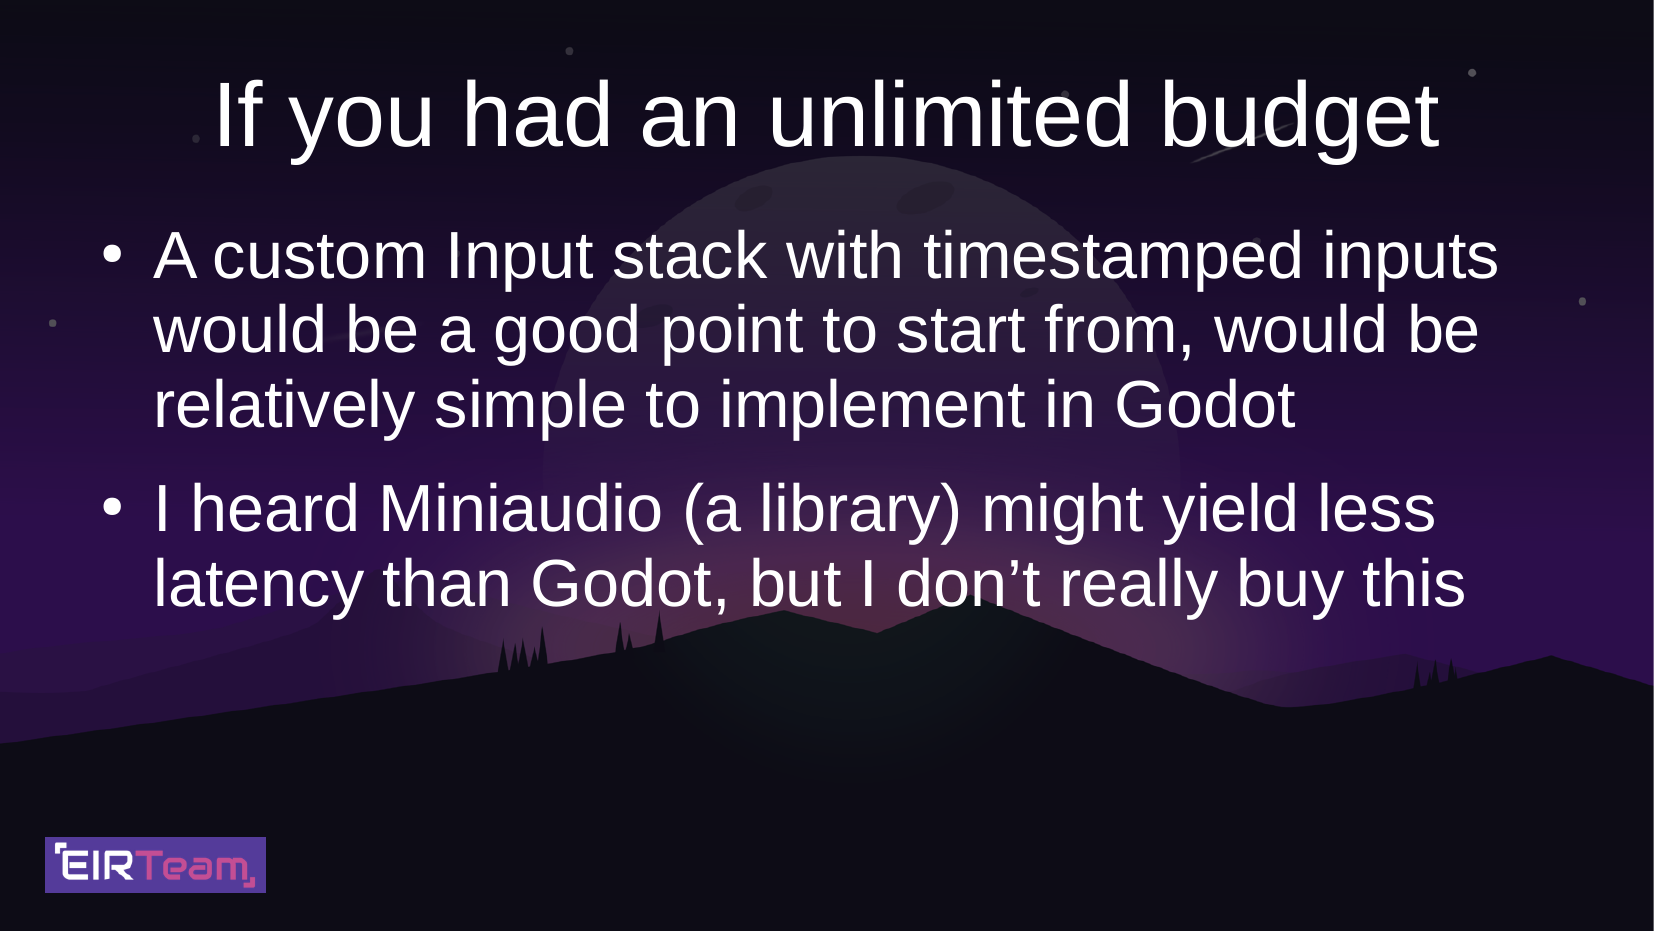

# If you had an unlimited budget
A custom Input stack with timestamped inputs would be a good point to start from, would be relatively simple to implement in Godot
I heard Miniaudio (a library) might yield less latency than Godot, but I don’t really buy this